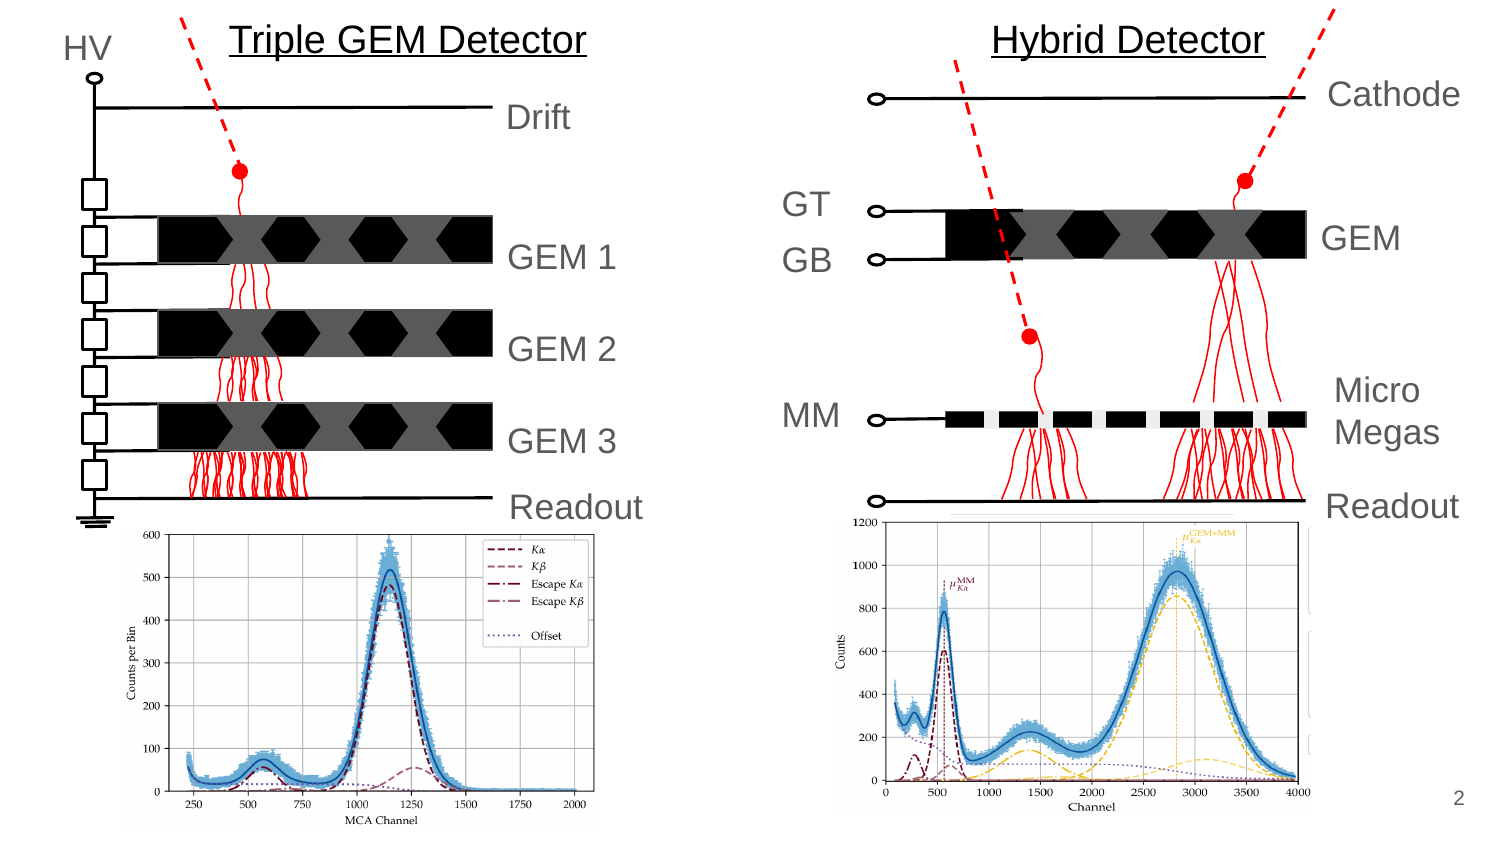

# Triple GEM Detector
Hybrid Detector
HV
Cathode
Drift
GT
GEM
GEM 1
GB
GEM 2
Micro Megas
MM
GEM 3
Readout
Readout